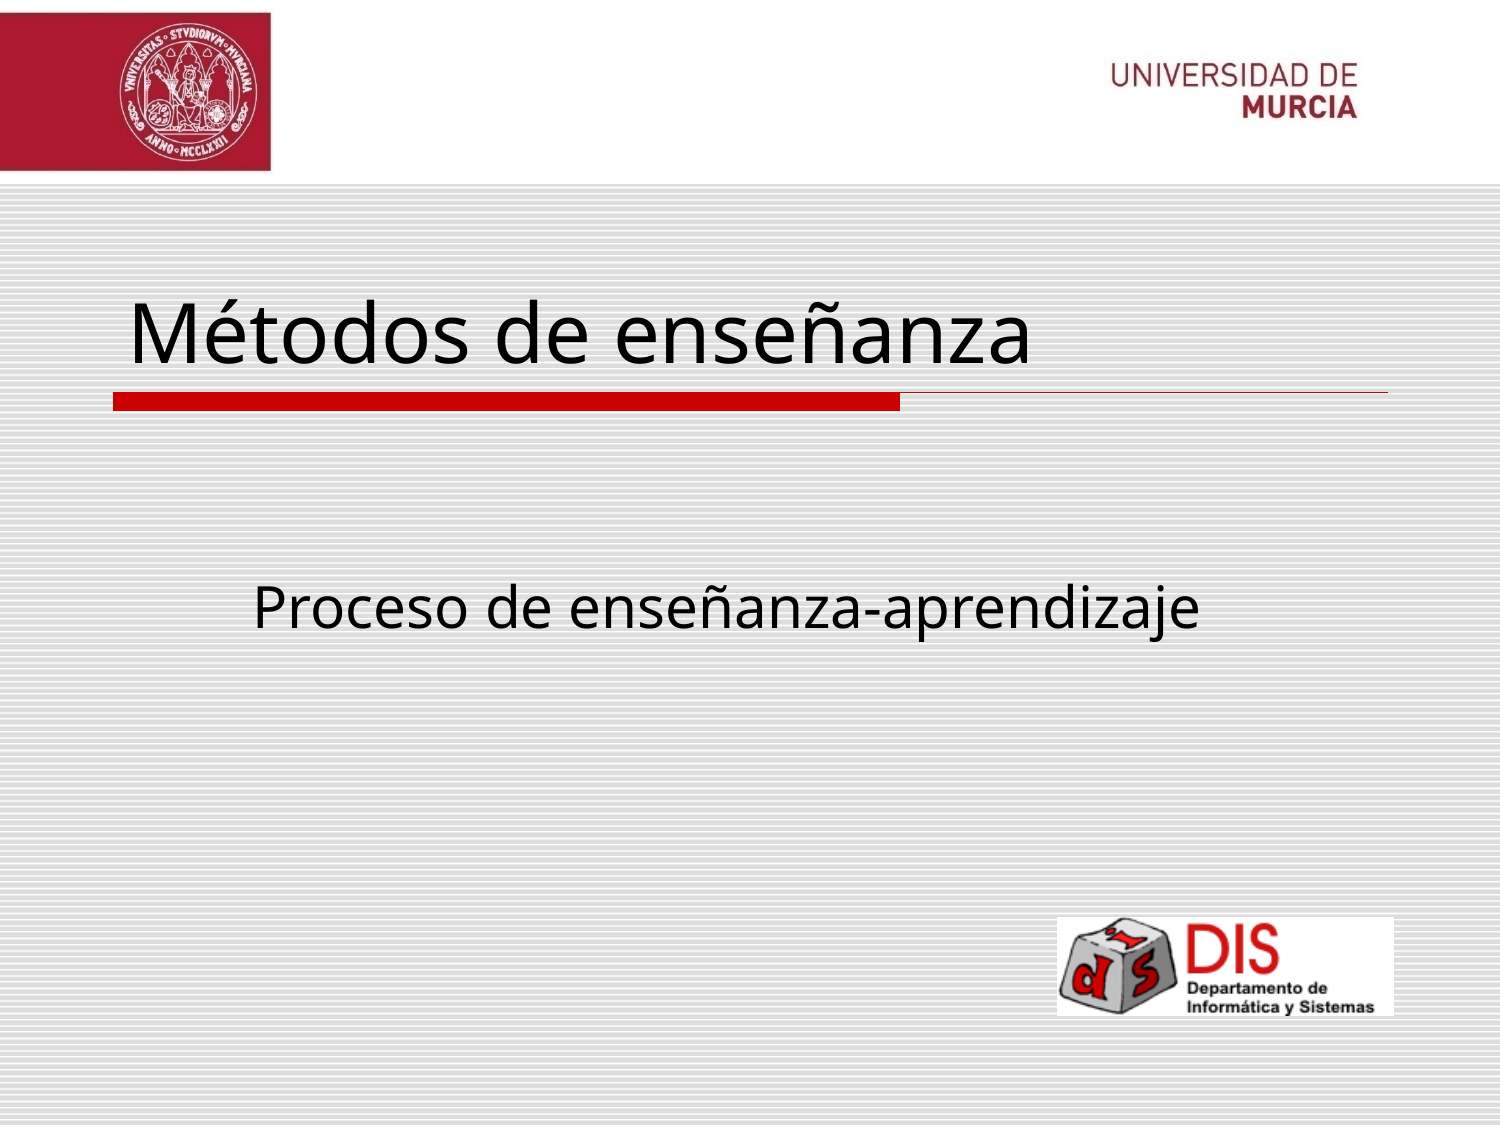

# Métodos de enseñanza
Proceso de enseñanza-aprendizaje